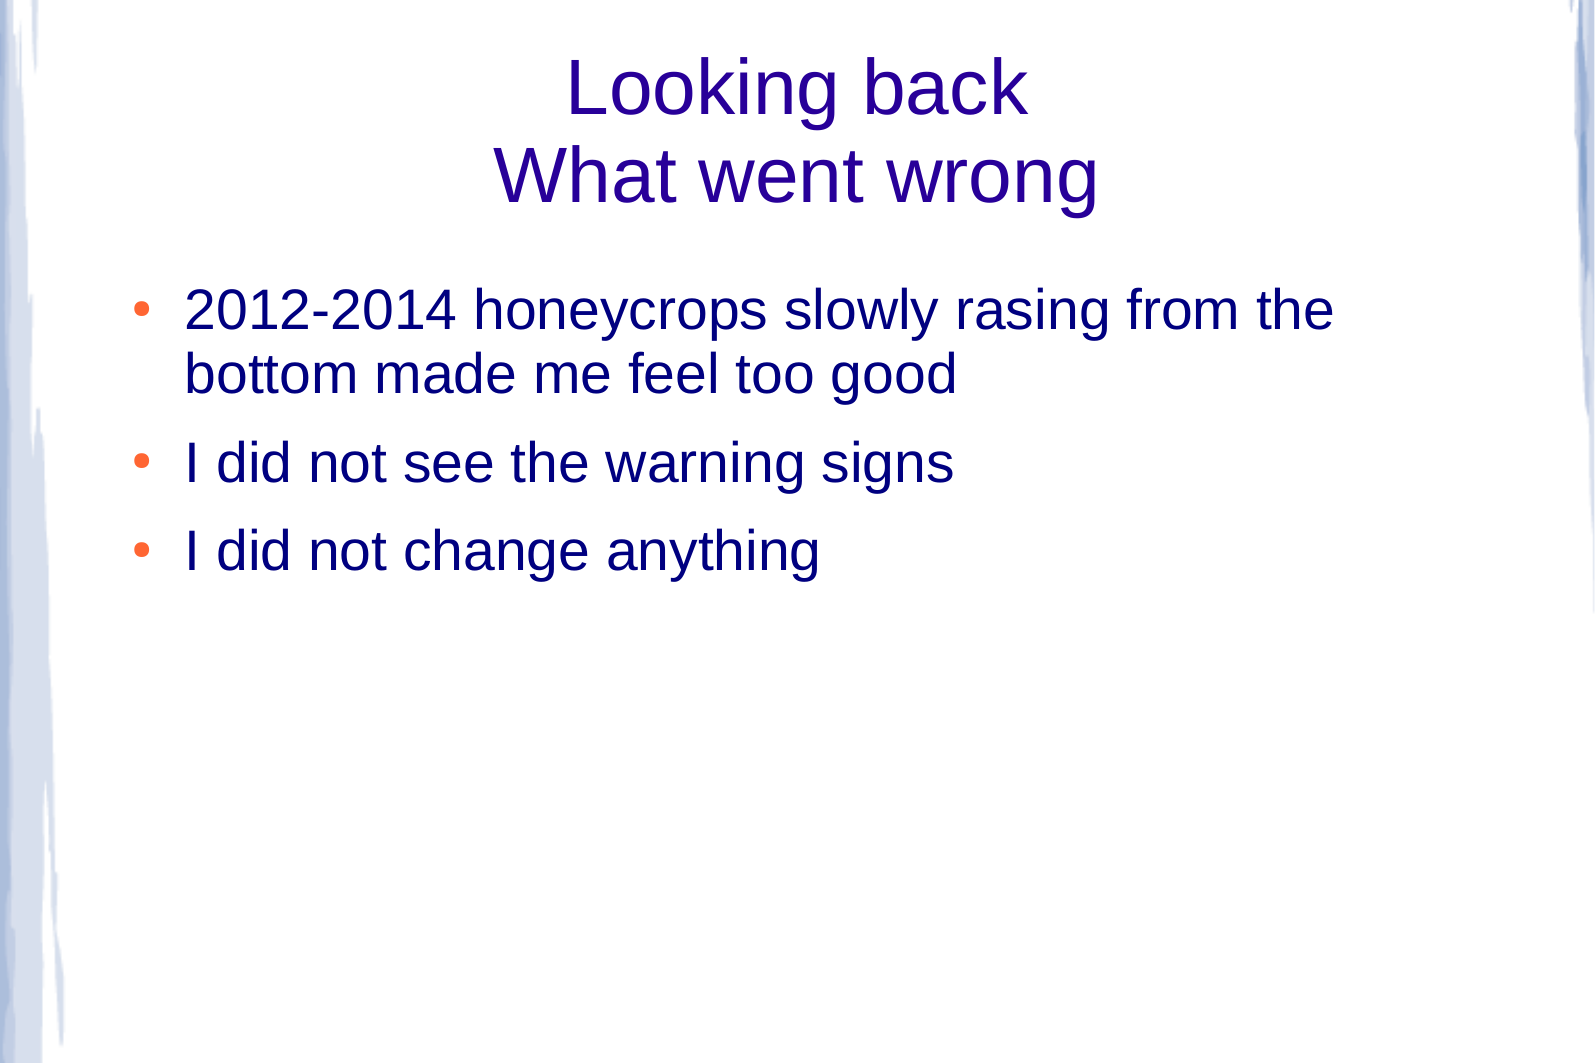

# Looking back What went wrong
2012-2014 honeycrops slowly rasing from the bottom made me feel too good
I did not see the warning signs
I did not change anything